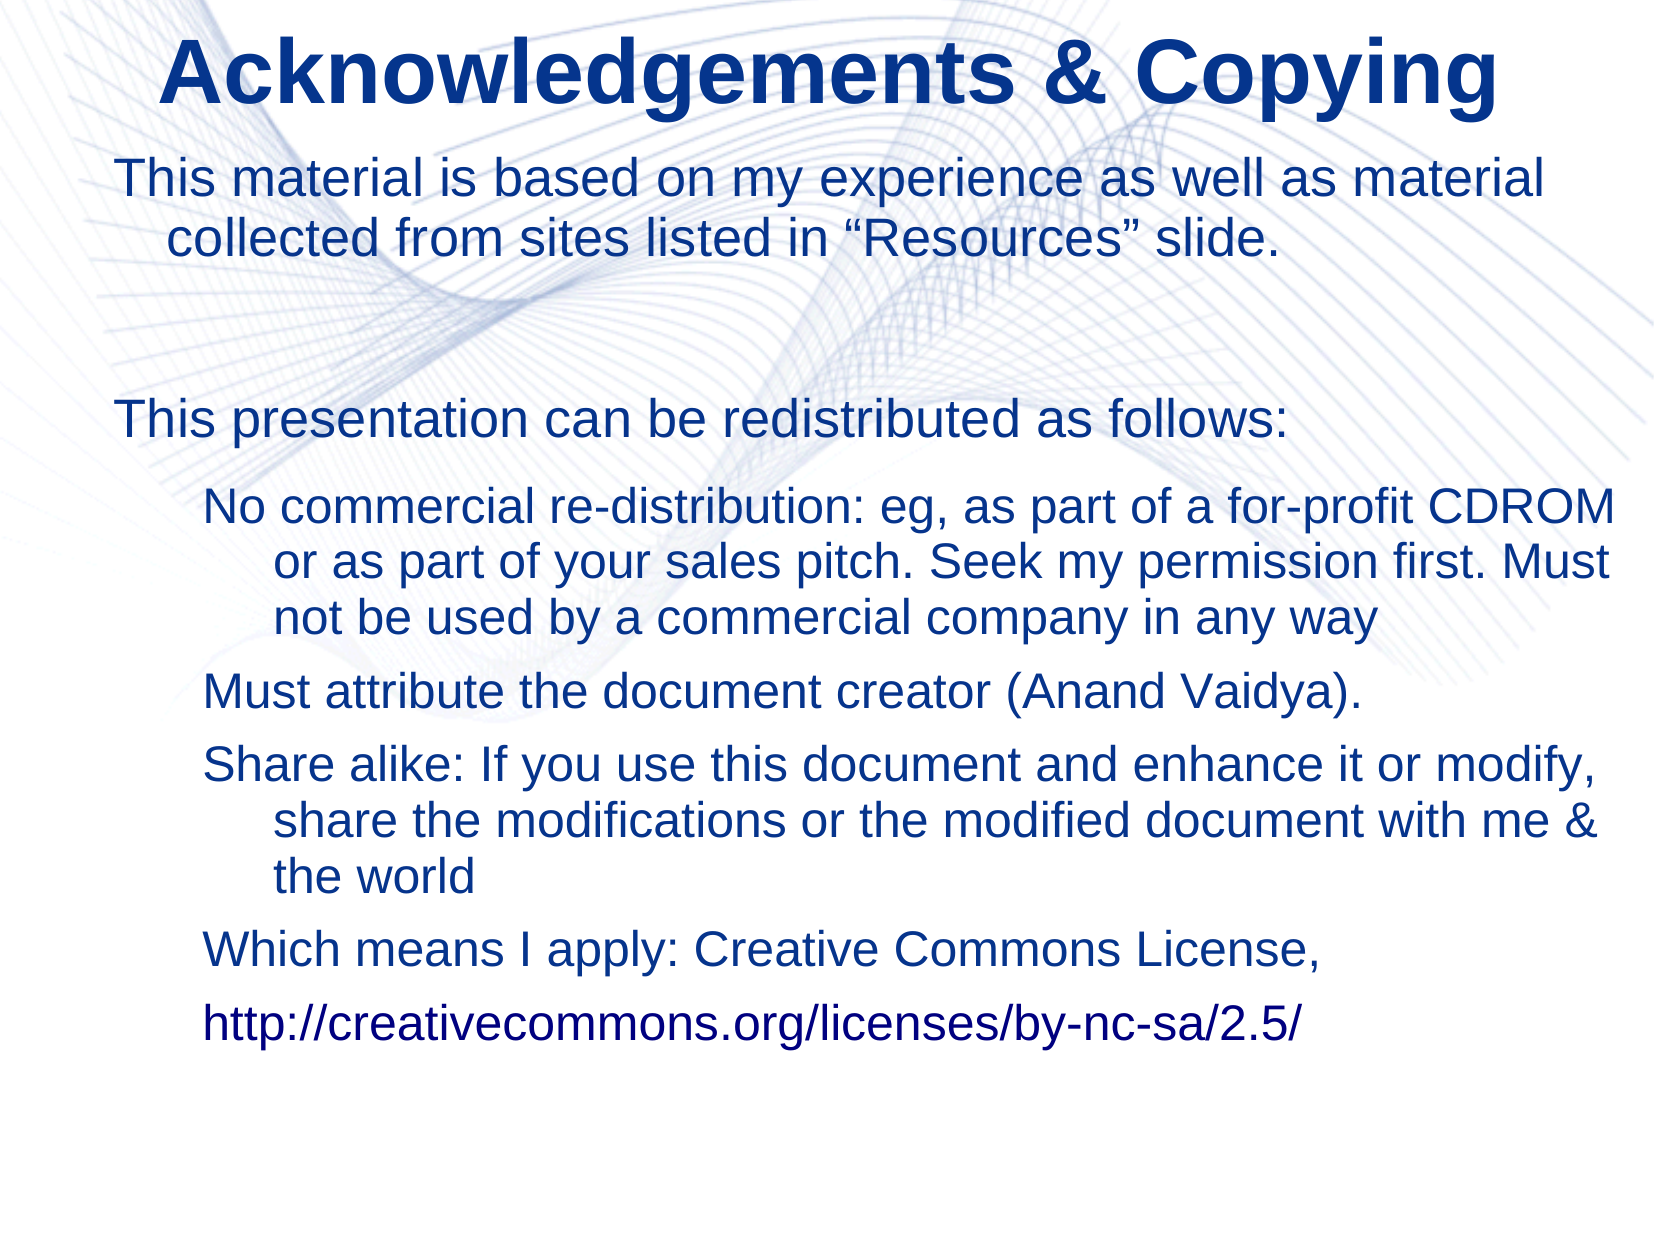

# Acknowledgements & Copying
This material is based on my experience as well as material collected from sites listed in “Resources” slide.
This presentation can be redistributed as follows:
No commercial re-distribution: eg, as part of a for-profit CDROM or as part of your sales pitch. Seek my permission first. Must not be used by a commercial company in any way
Must attribute the document creator (Anand Vaidya).
Share alike: If you use this document and enhance it or modify, share the modifications or the modified document with me & the world
Which means I apply: Creative Commons License,
http://creativecommons.org/licenses/by-nc-sa/2.5/